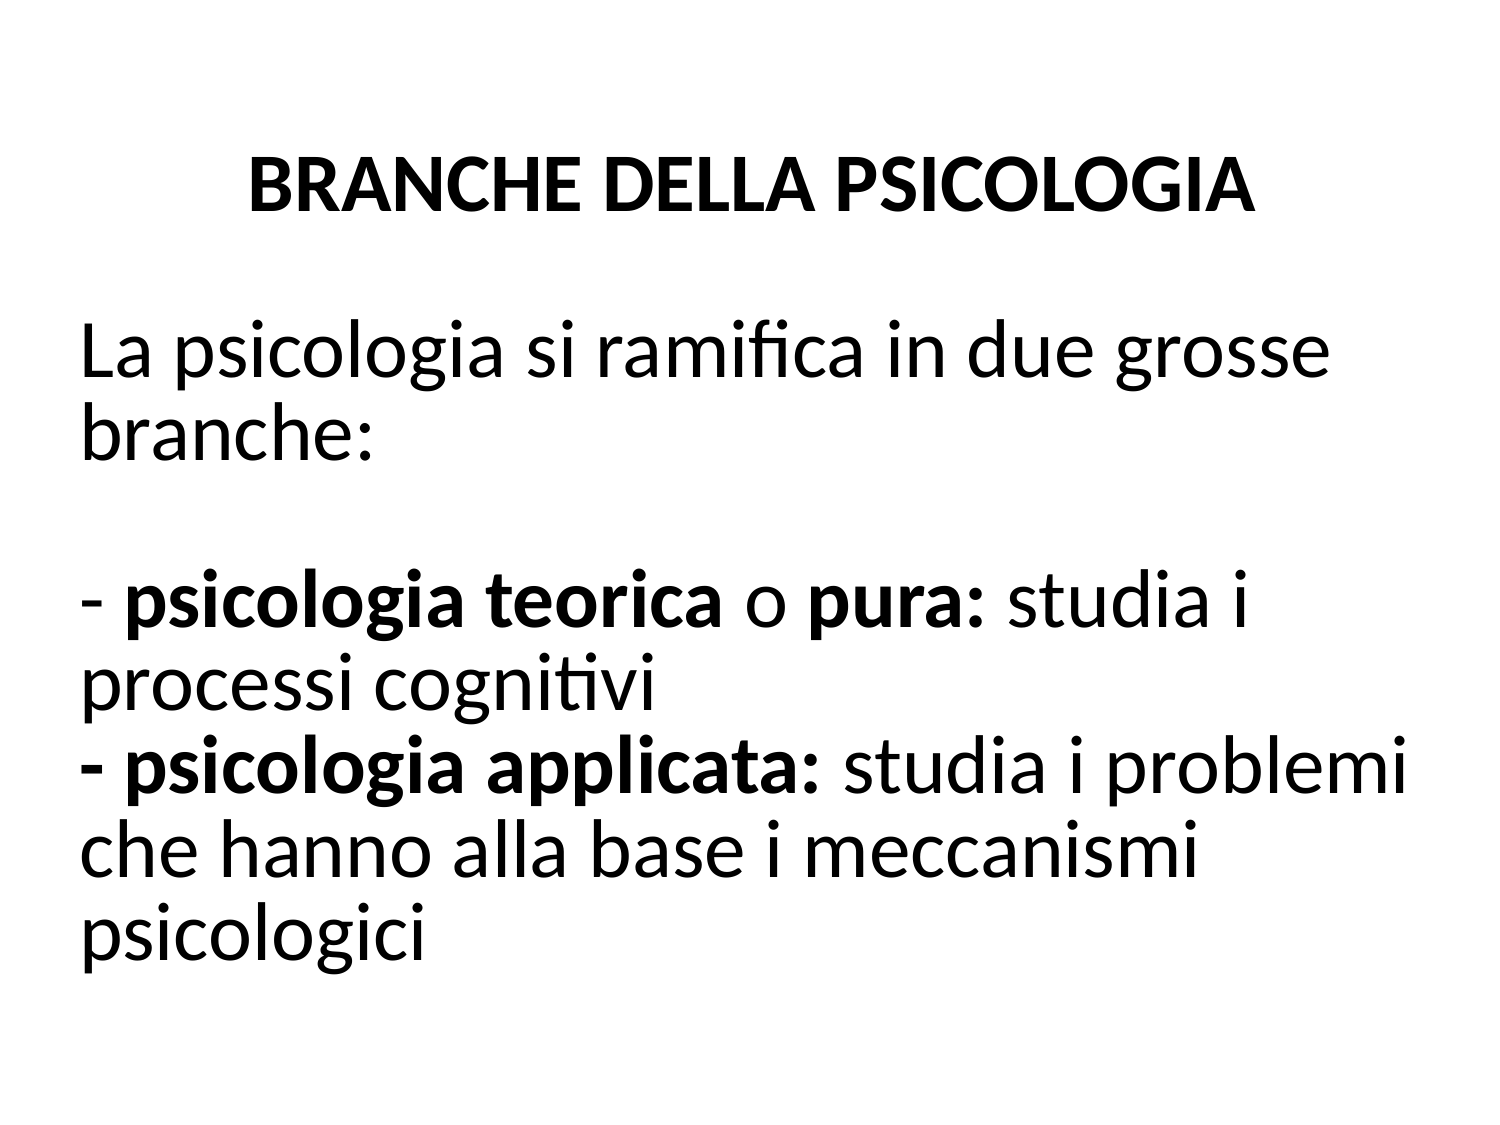

# BRANCHE DELLA PSICOLOGIA La psicologia si ramifica in due grosse branche: - psicologia teorica o pura: studia i processi cognitivi - psicologia applicata: studia i problemi che hanno alla base i meccanismi psicologici